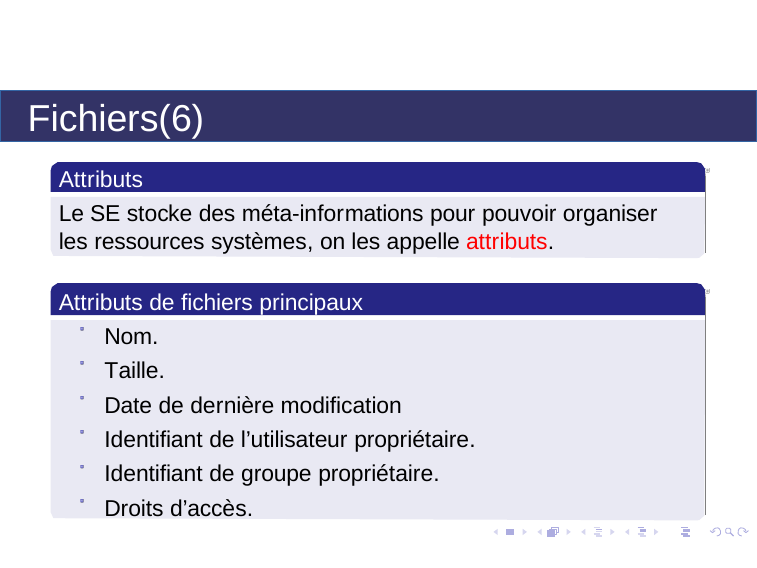

Fichiers(6)
Attributs
Le SE stocke des méta-informations pour pouvoir organiser les ressources systèmes, on les appelle attributs.
Attributs de fichiers principaux Nom.
Taille.
Date de dernière modification Identifiant de l’utilisateur propriétaire. Identifiant de groupe propriétaire.
Droits d’accès.
mickael.hoerdt@hesge.ch